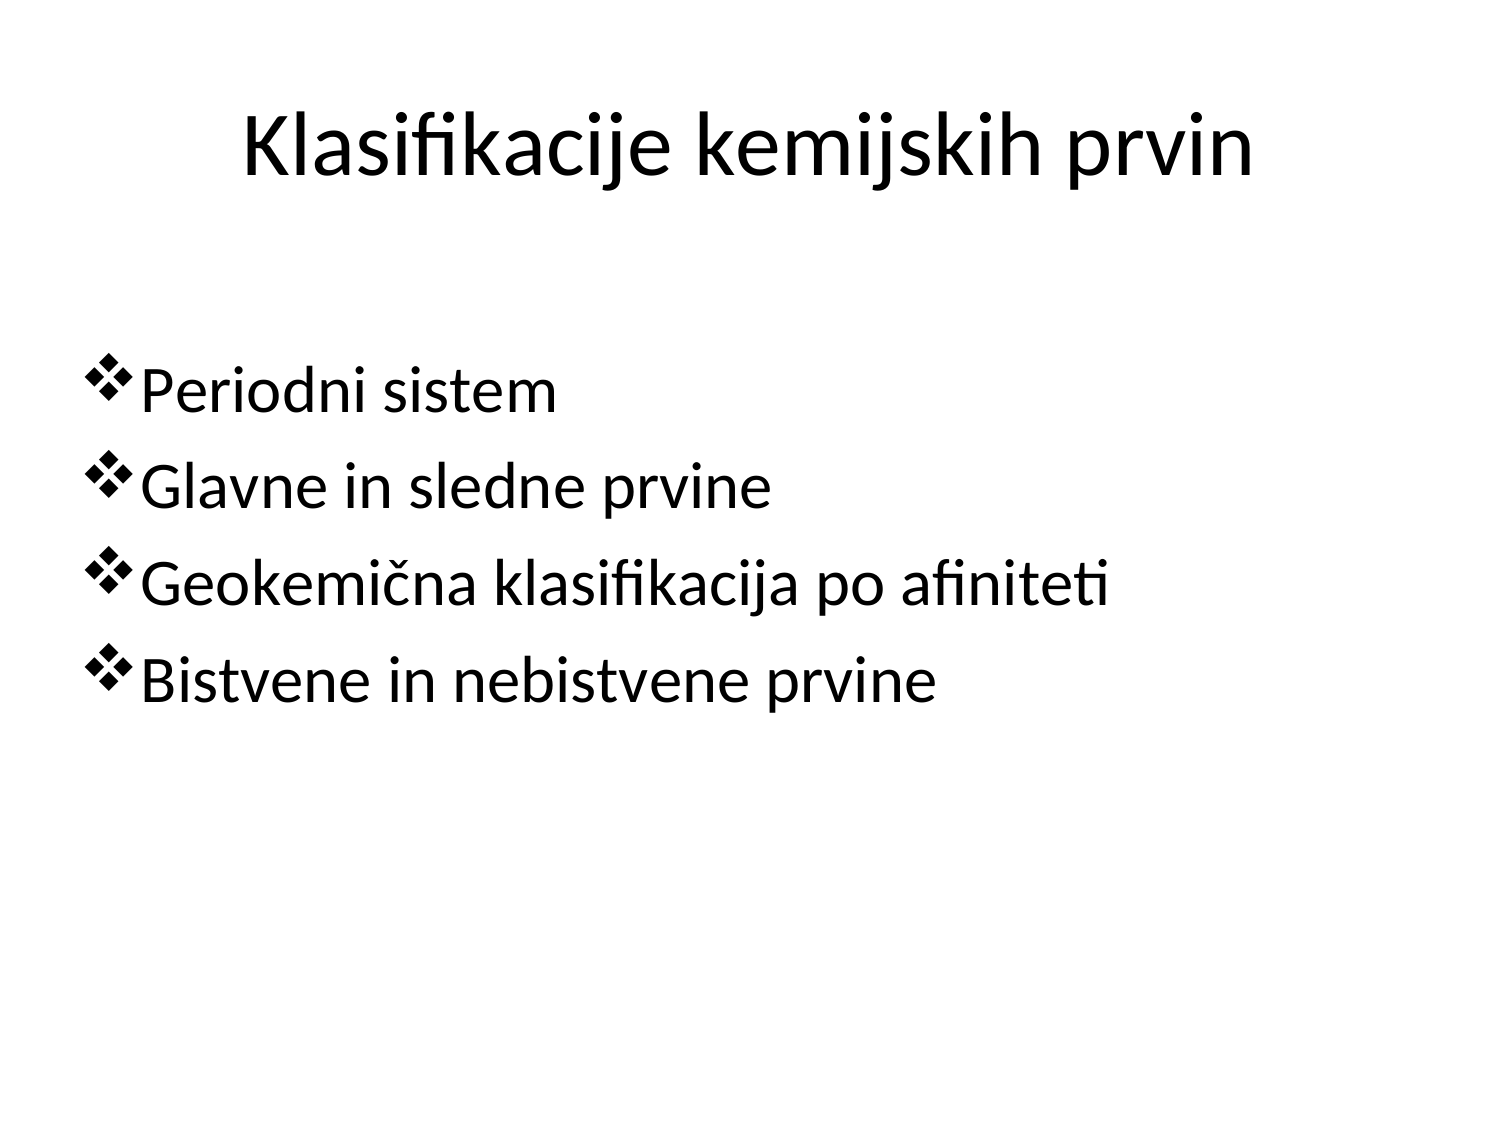

# Klasifikacije kemijskih prvin
Periodni sistem
Glavne in sledne prvine
Geokemična klasifikacija po afiniteti
Bistvene in nebistvene prvine